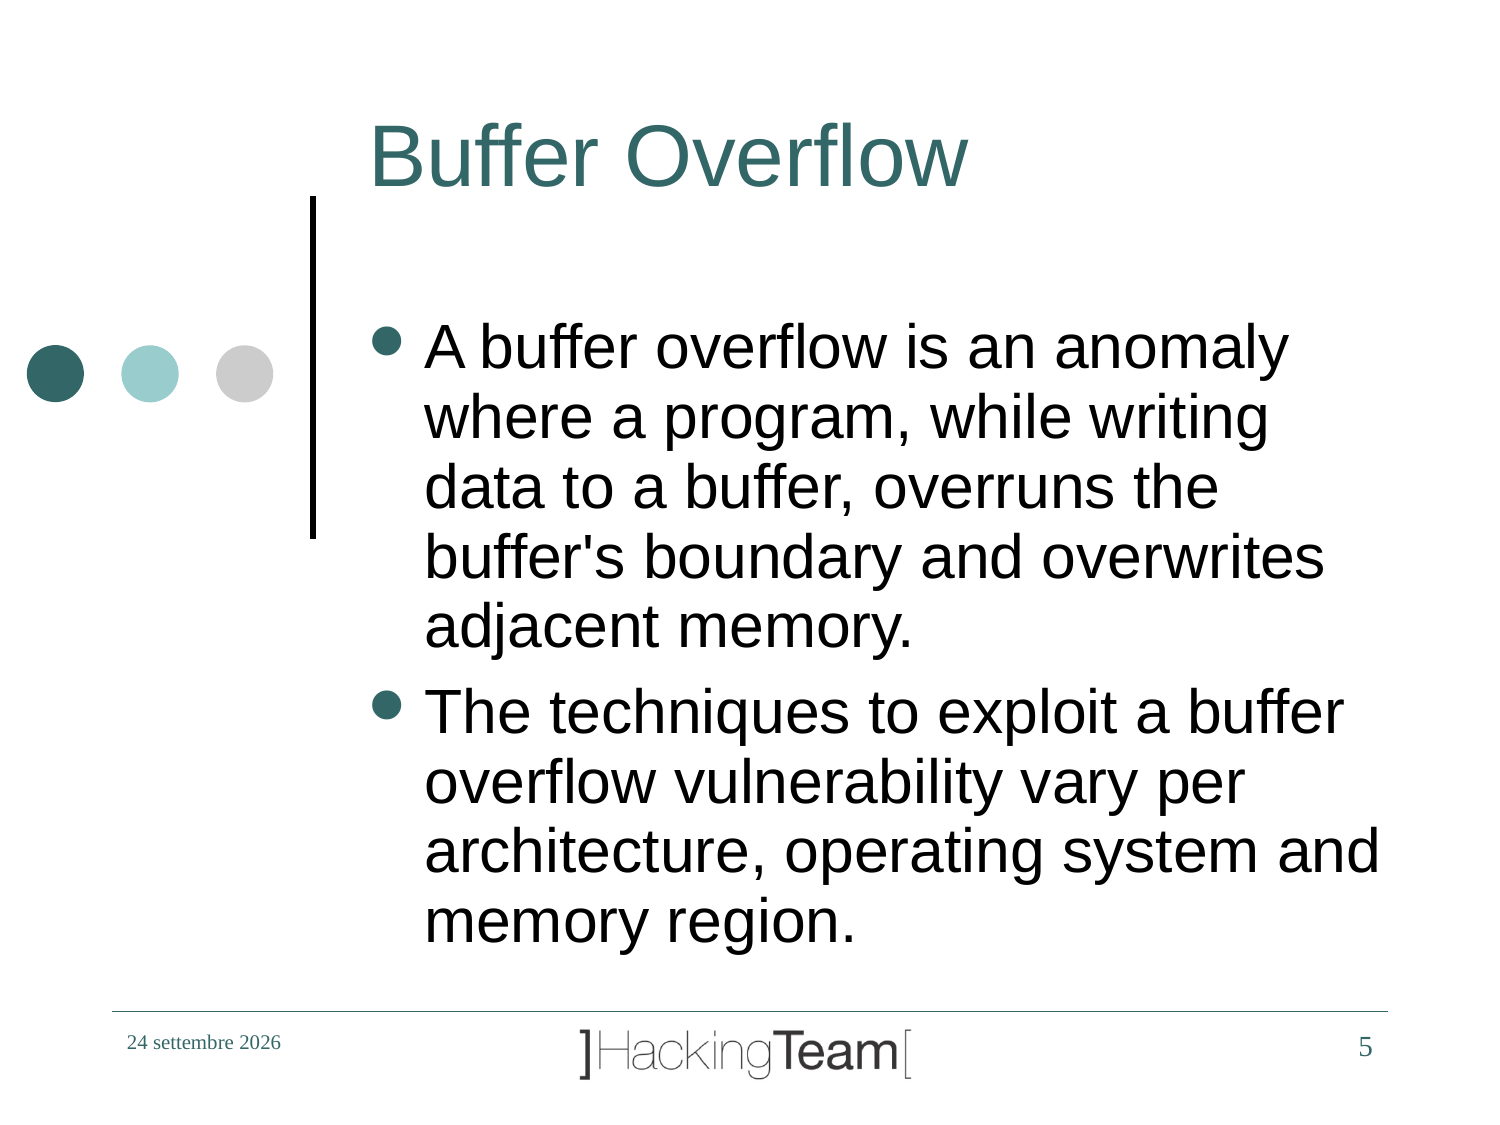

# Buffer Overflow
A buffer overflow is an anomaly where a program, while writing data to a buffer, overruns the buffer's boundary and overwrites adjacent memory.
The techniques to exploit a buffer overflow vulnerability vary per architecture, operating system and memory region.
5